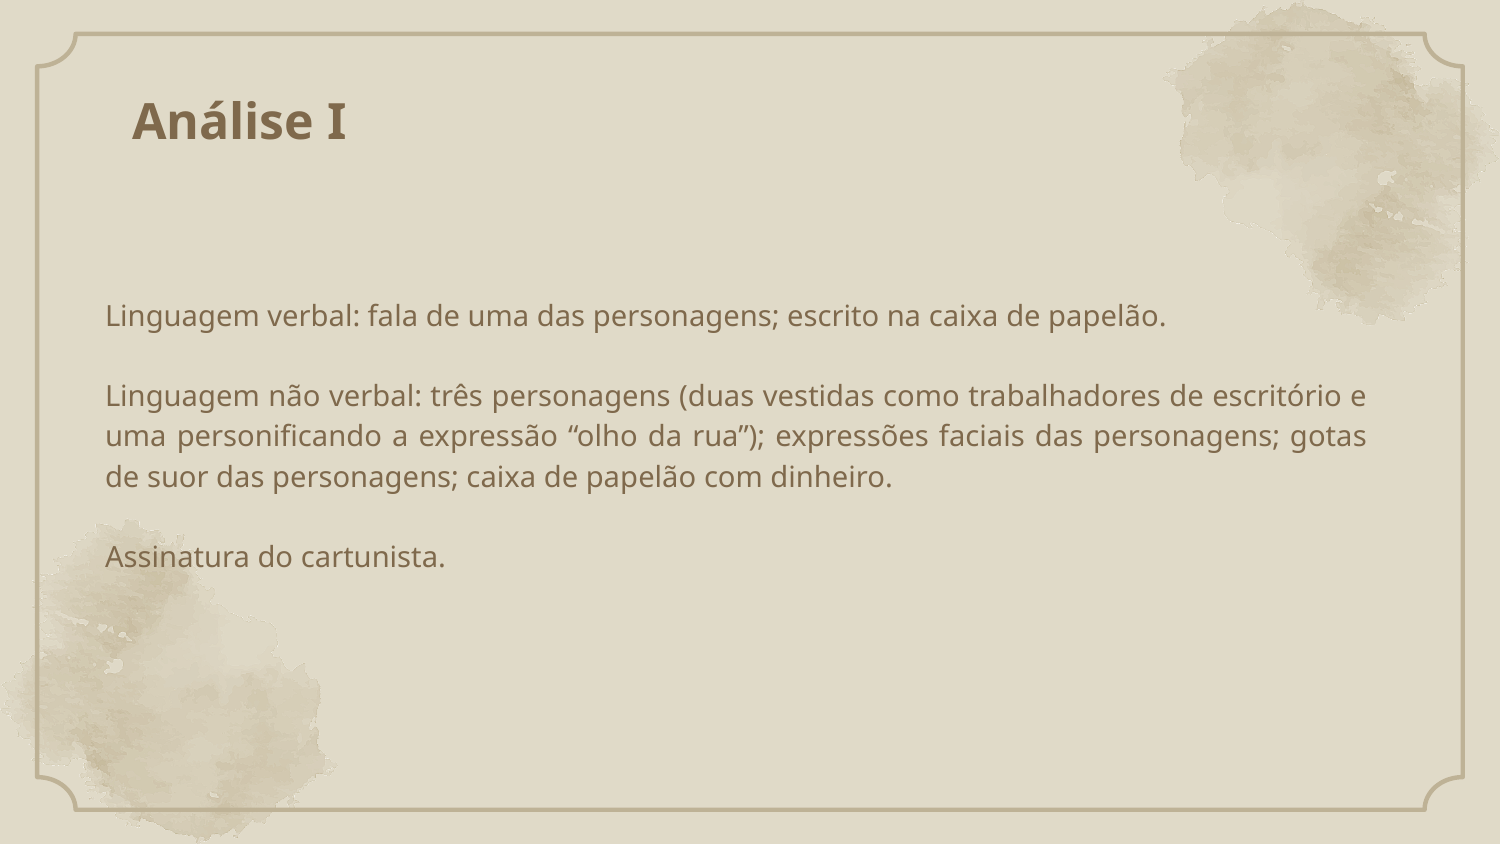

# Análise I
Linguagem verbal: fala de uma das personagens; escrito na caixa de papelão.
Linguagem não verbal: três personagens (duas vestidas como trabalhadores de escritório e uma personificando a expressão “olho da rua”); expressões faciais das personagens; gotas de suor das personagens; caixa de papelão com dinheiro.
Assinatura do cartunista.